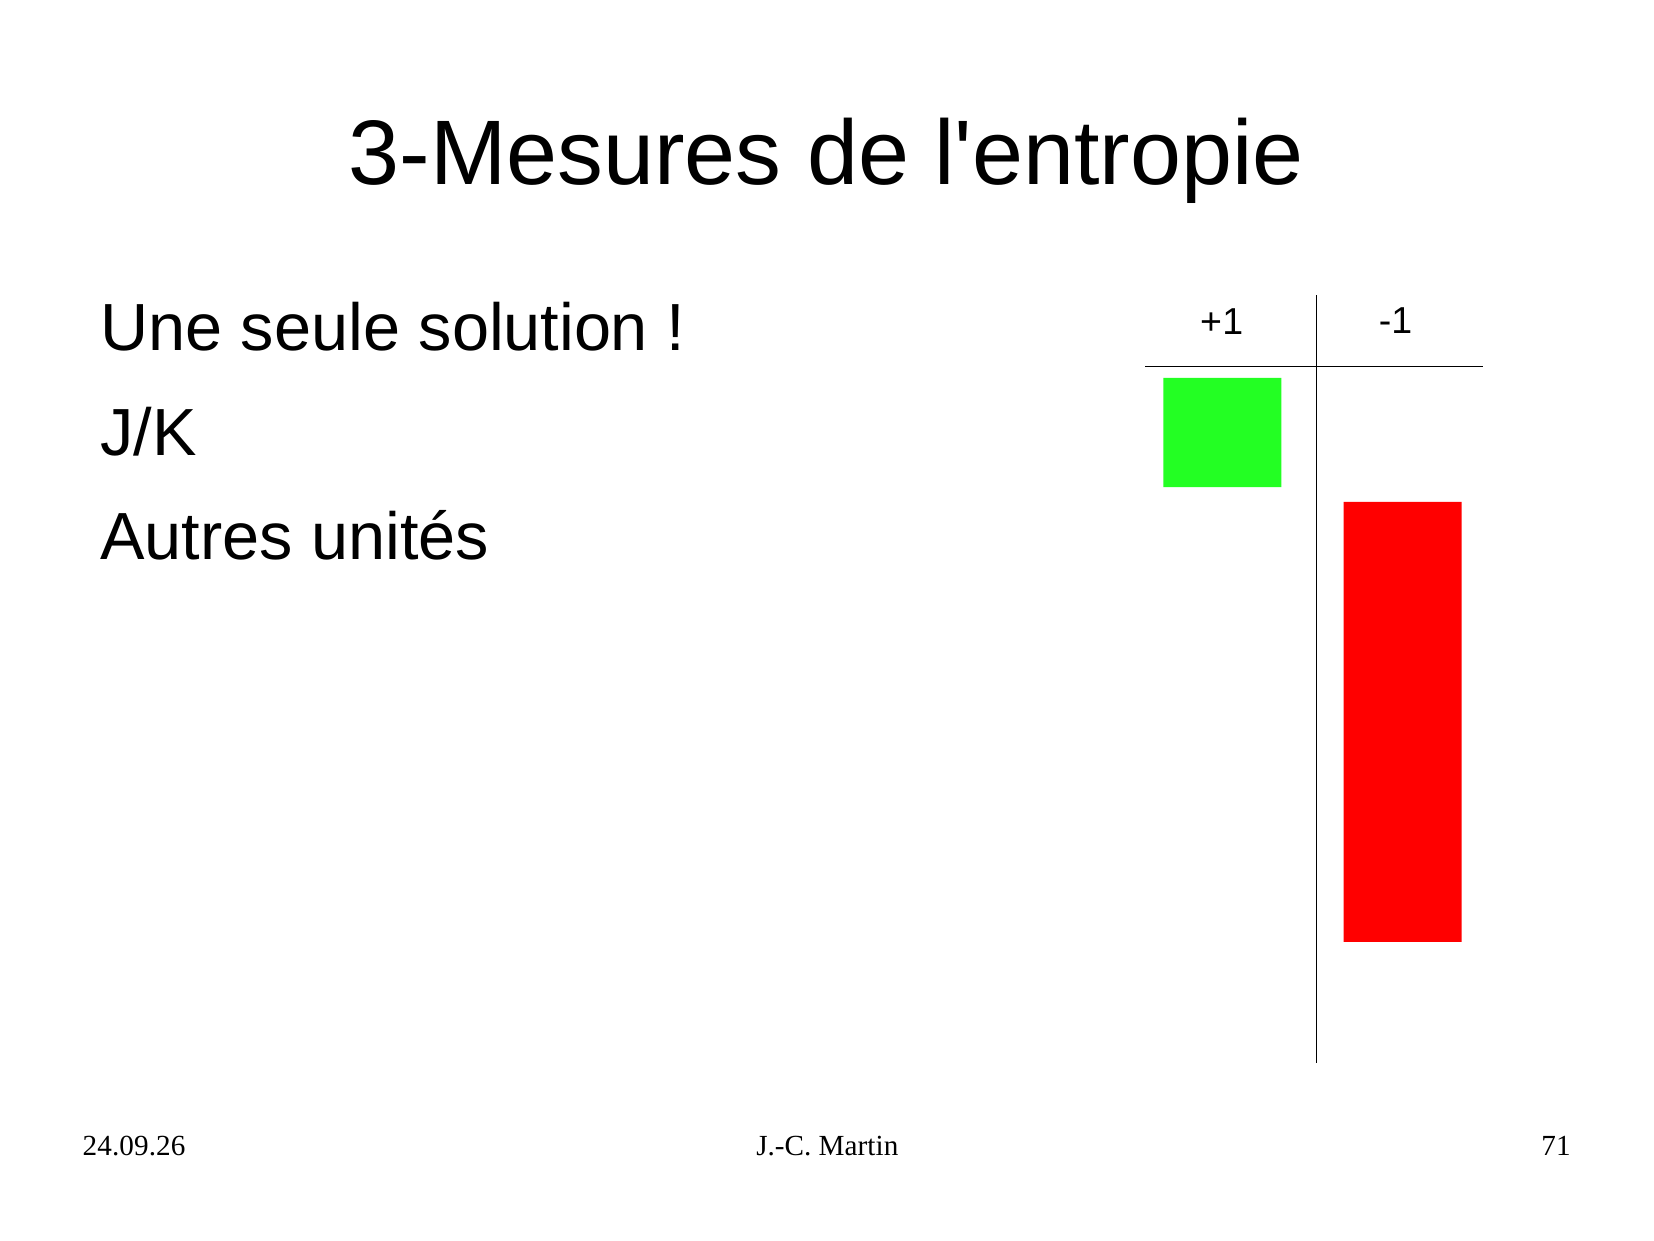

# 3-Mesures de l'entropie
Une seule solution !
J/K
Autres unités
-1
+1
J.-C. Martin
71